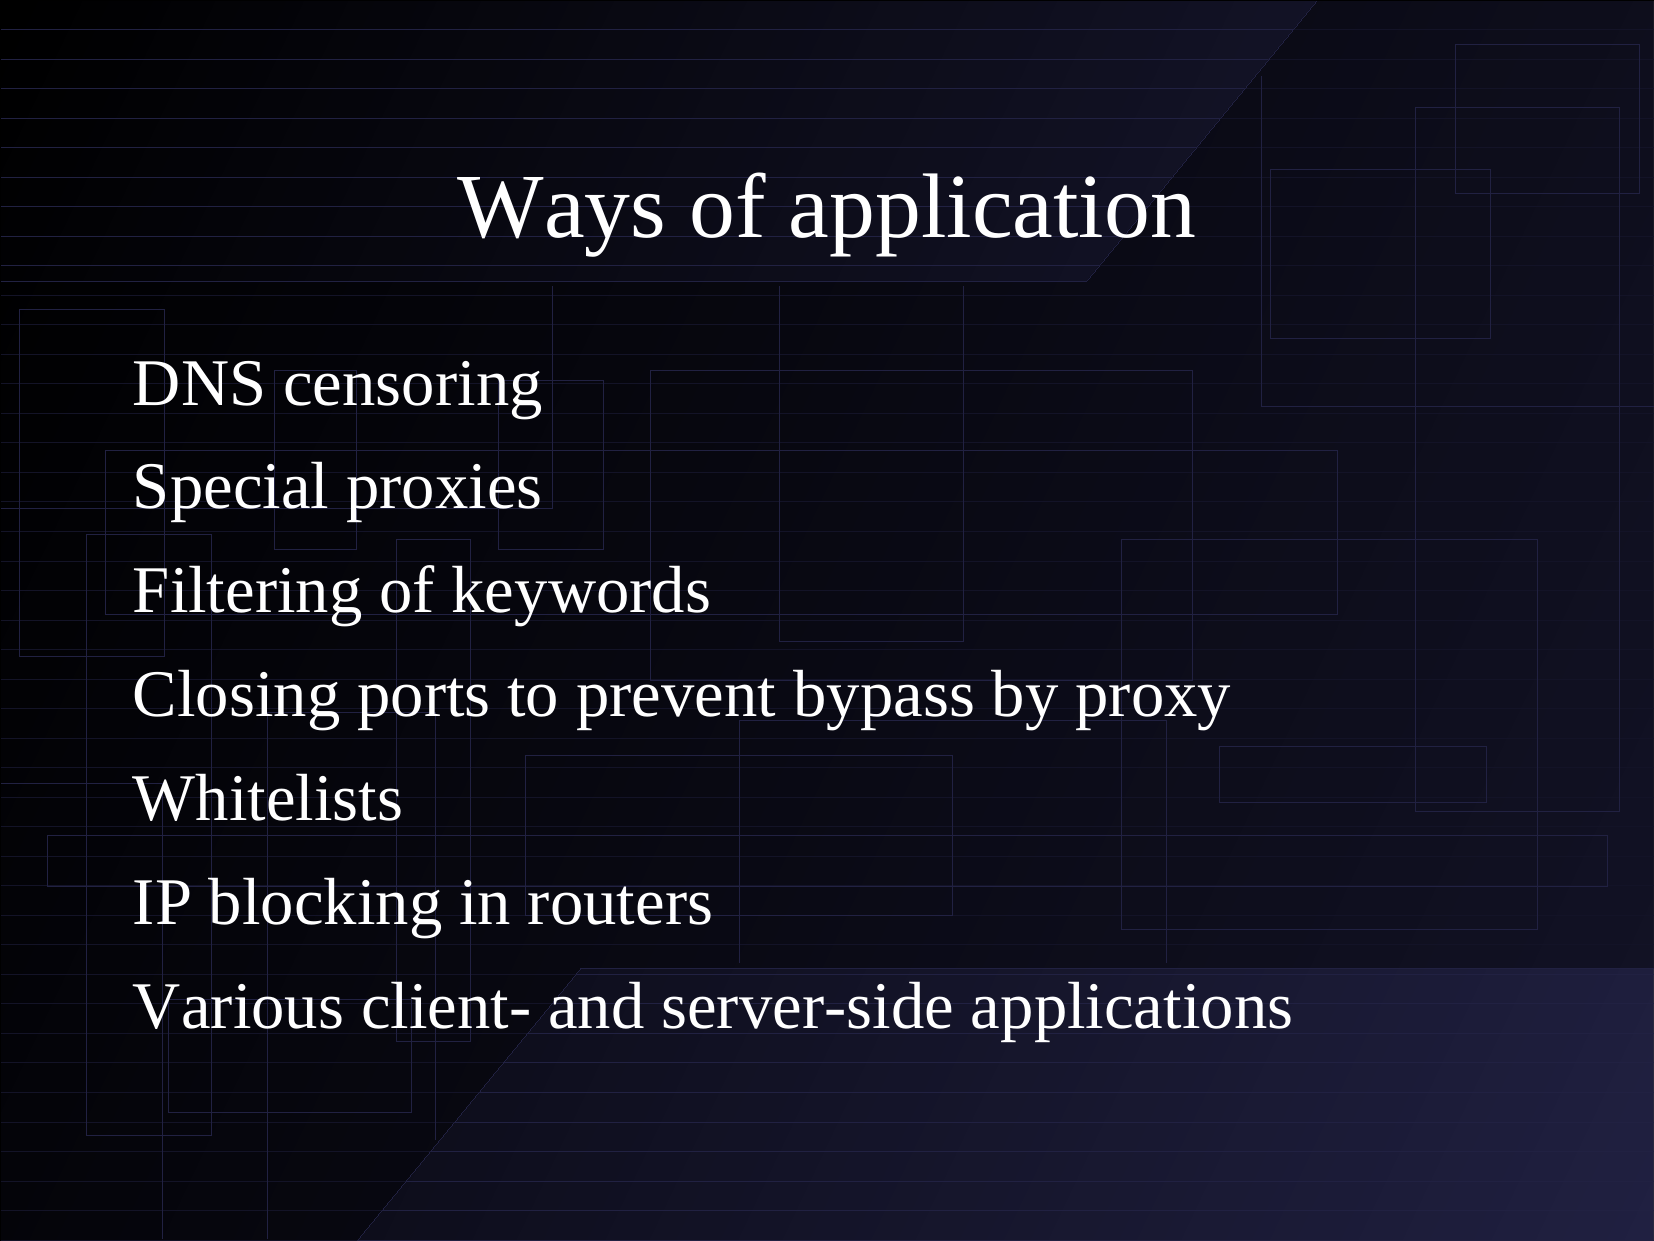

# Ways of application
DNS censoring
Special proxies
Filtering of keywords
Closing ports to prevent bypass by proxy
Whitelists
IP blocking in routers
Various client- and server-side applications